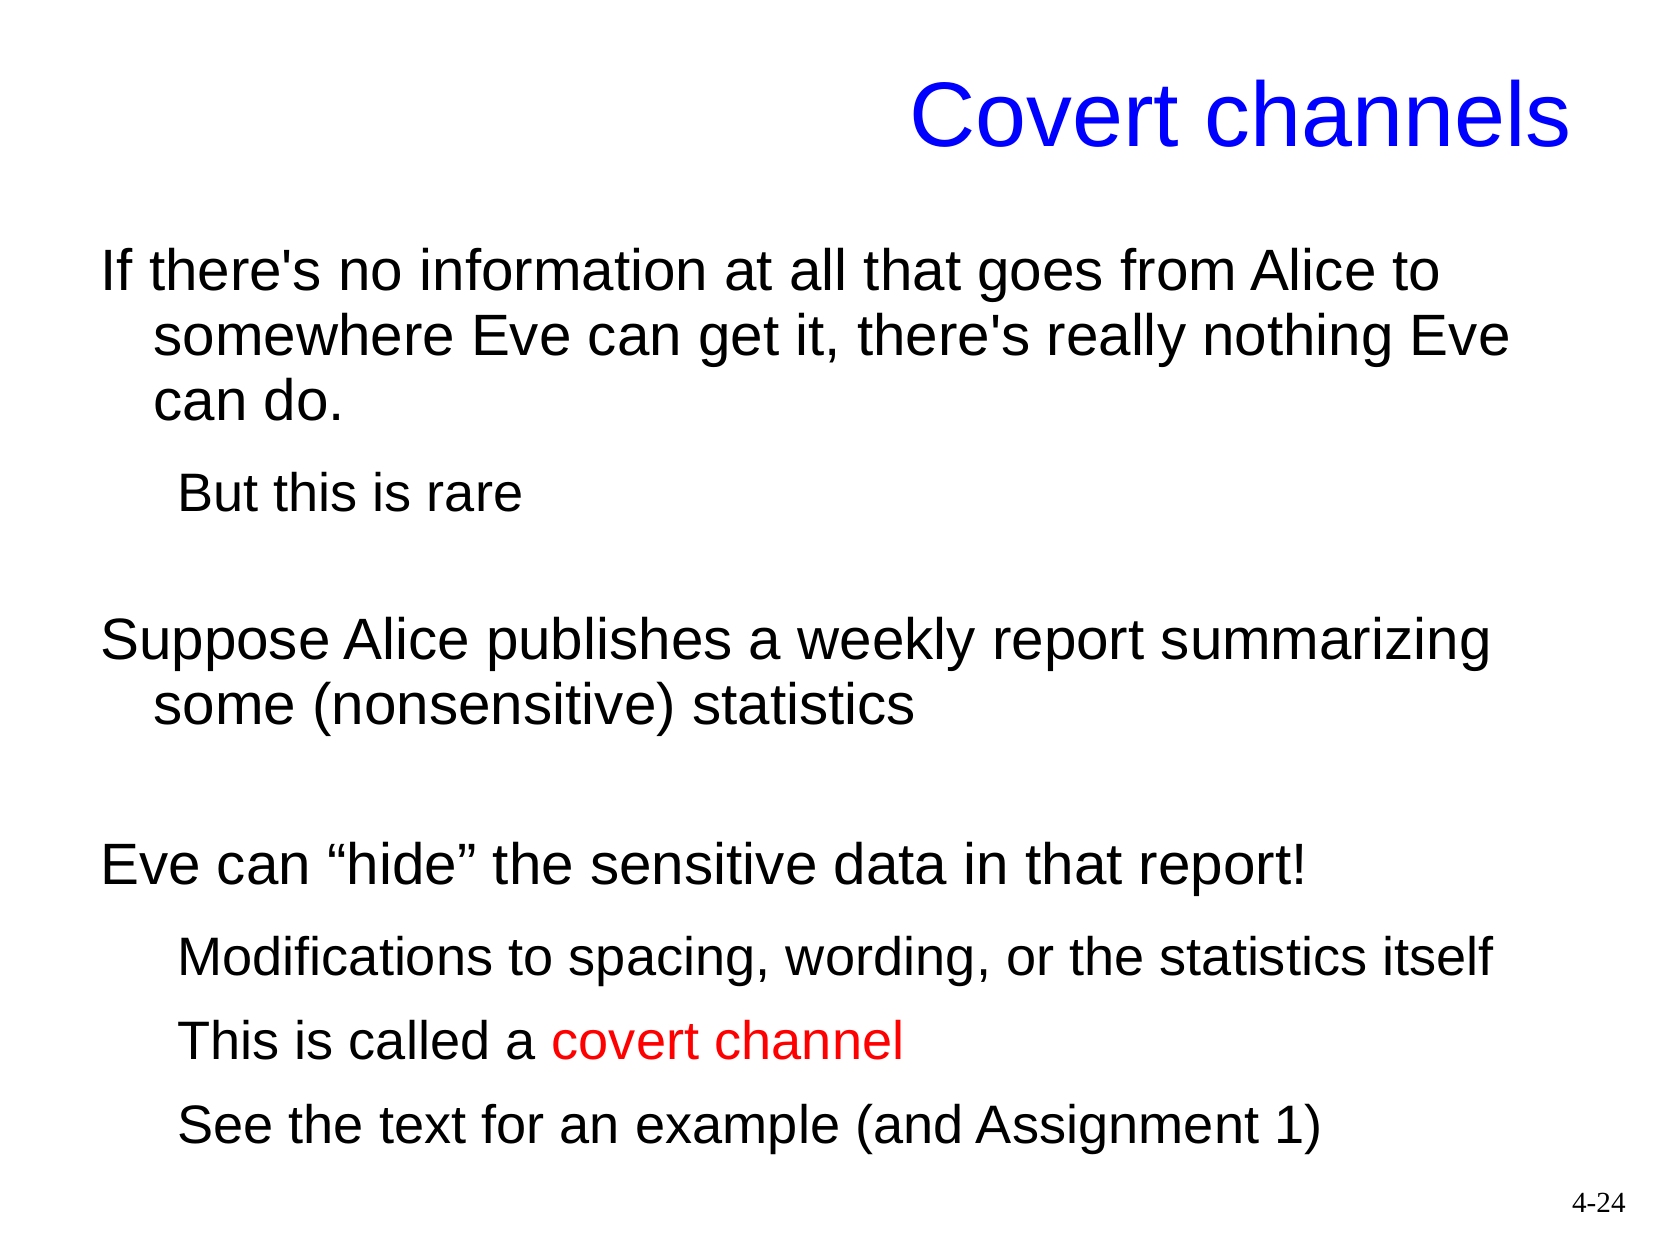

# Covert channels
If there's no information at all that goes from Alice to somewhere Eve can get it, there's really nothing Eve can do.
But this is rare
Suppose Alice publishes a weekly report summarizing some (nonsensitive) statistics
Eve can “hide” the sensitive data in that report!
Modifications to spacing, wording, or the statistics itself
This is called a covert channel
See the text for an example (and Assignment 1)